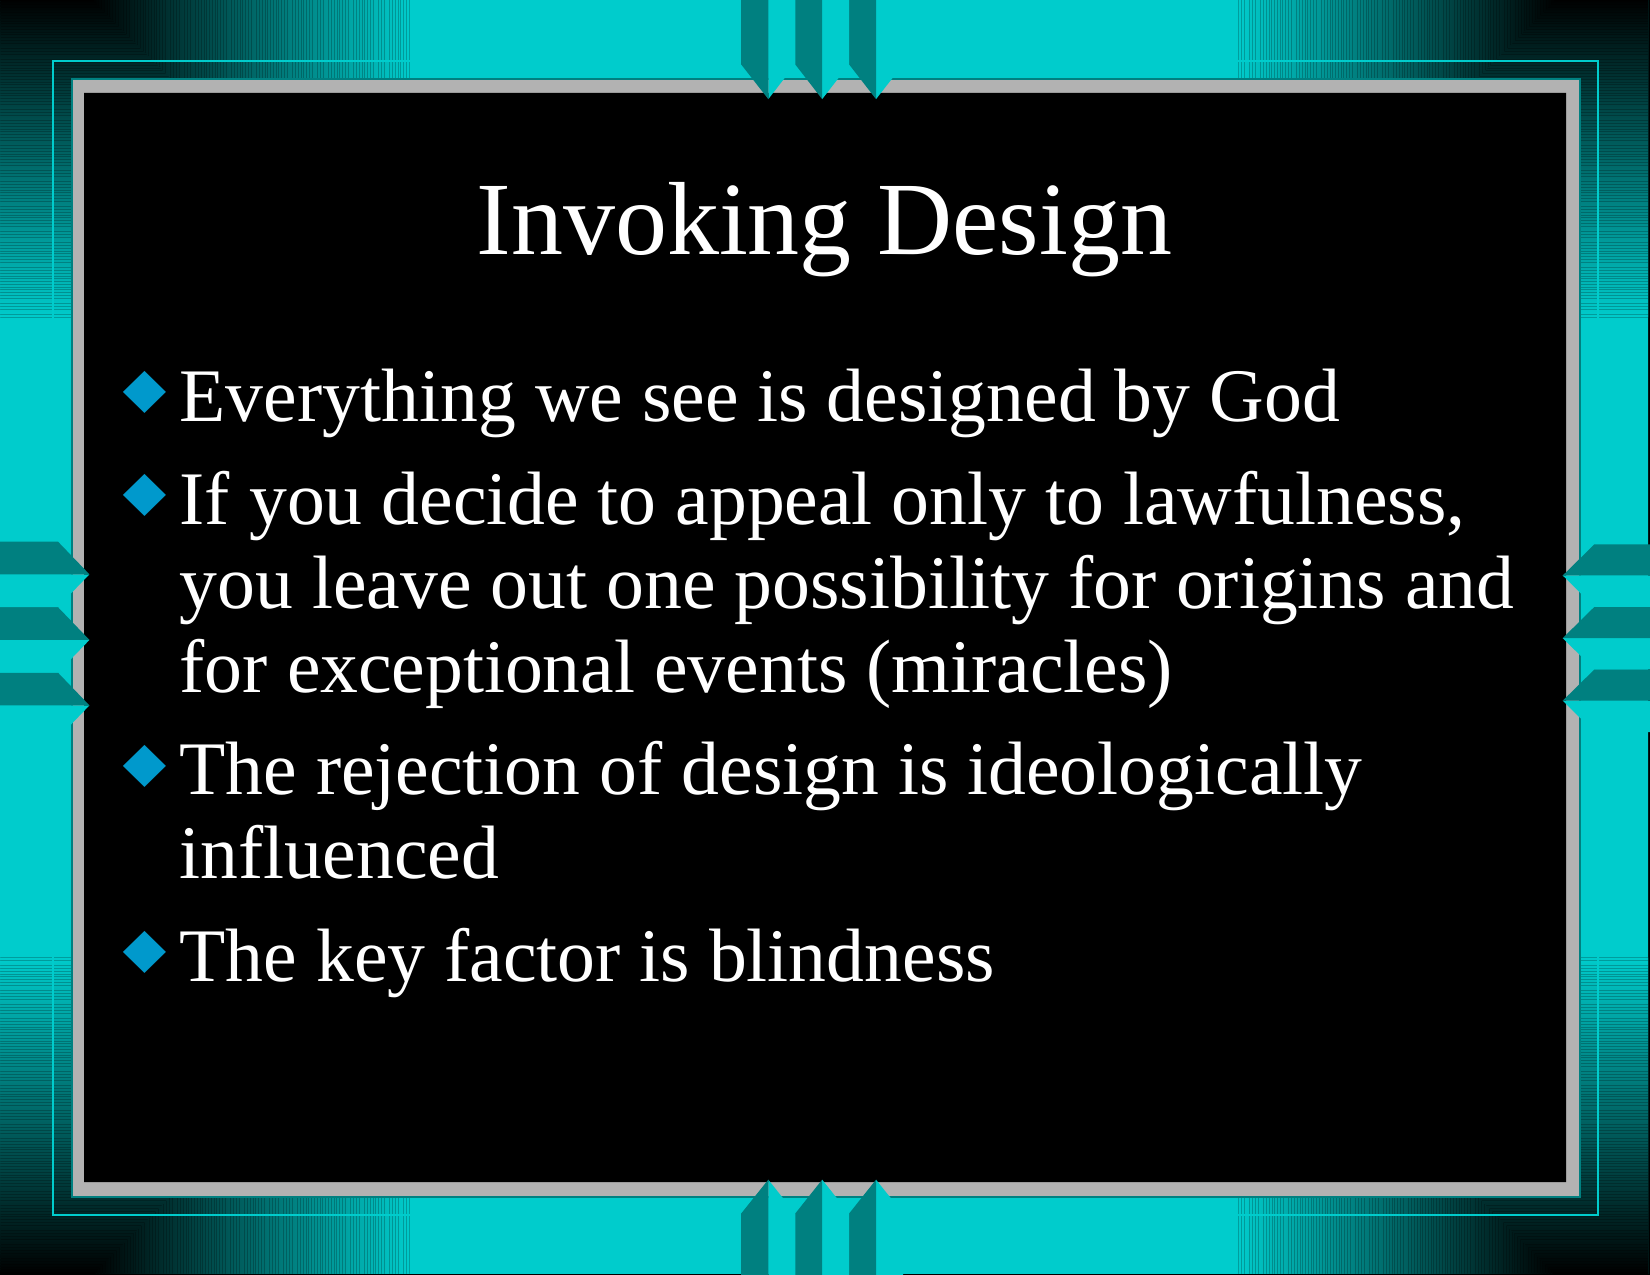

# Invoking Design
Everything we see is designed by God
If you decide to appeal only to lawfulness, you leave out one possibility for origins and for exceptional events (miracles)
The rejection of design is ideologically influenced
The key factor is blindness